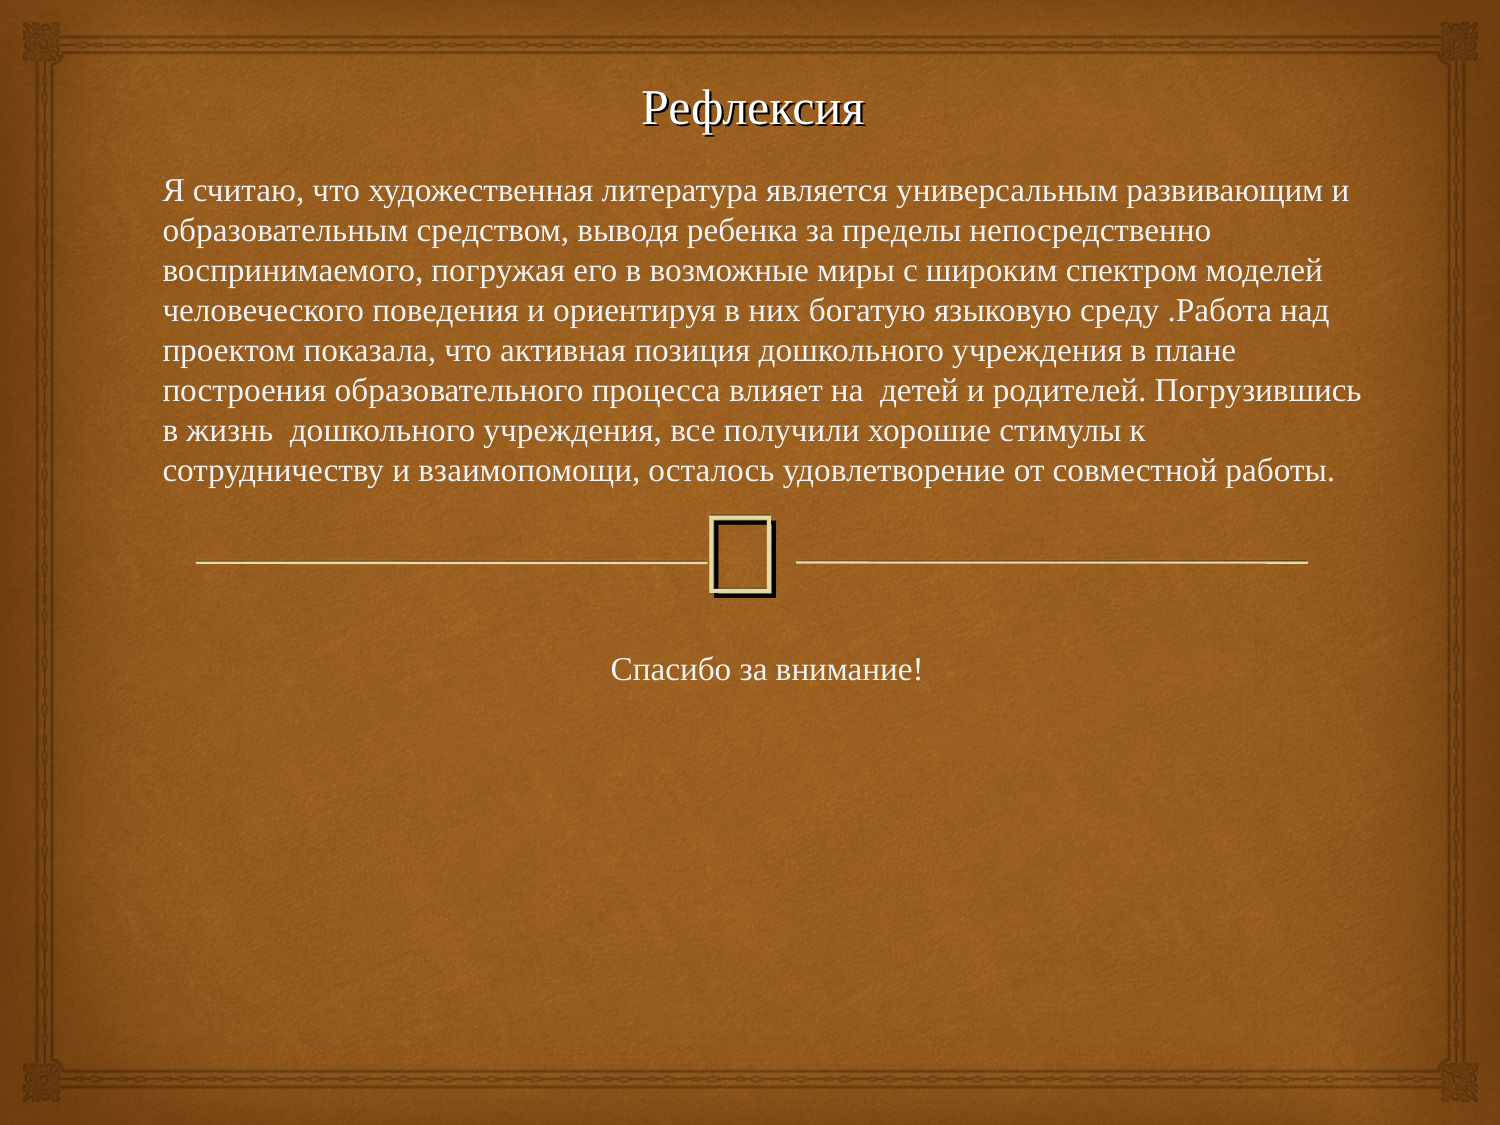

# Рефлексия
Я считаю, что художественная литература является универсальным развивающим и образовательным средством, выводя ребенка за пределы непосредственно воспринимаемого, погружая его в возможные миры с широким спектром моделей человеческого поведения и ориентируя в них богатую языковую среду .Работа над проектом показала, что активная позиция дошкольного учреждения в плане построения образовательного процесса влияет на детей и родителей. Погрузившись в жизнь дошкольного учреждения, все получили хорошие стимулы к сотрудничеству и взаимопомощи, осталось удовлетворение от совместной работы.
 Спасибо за внимание!